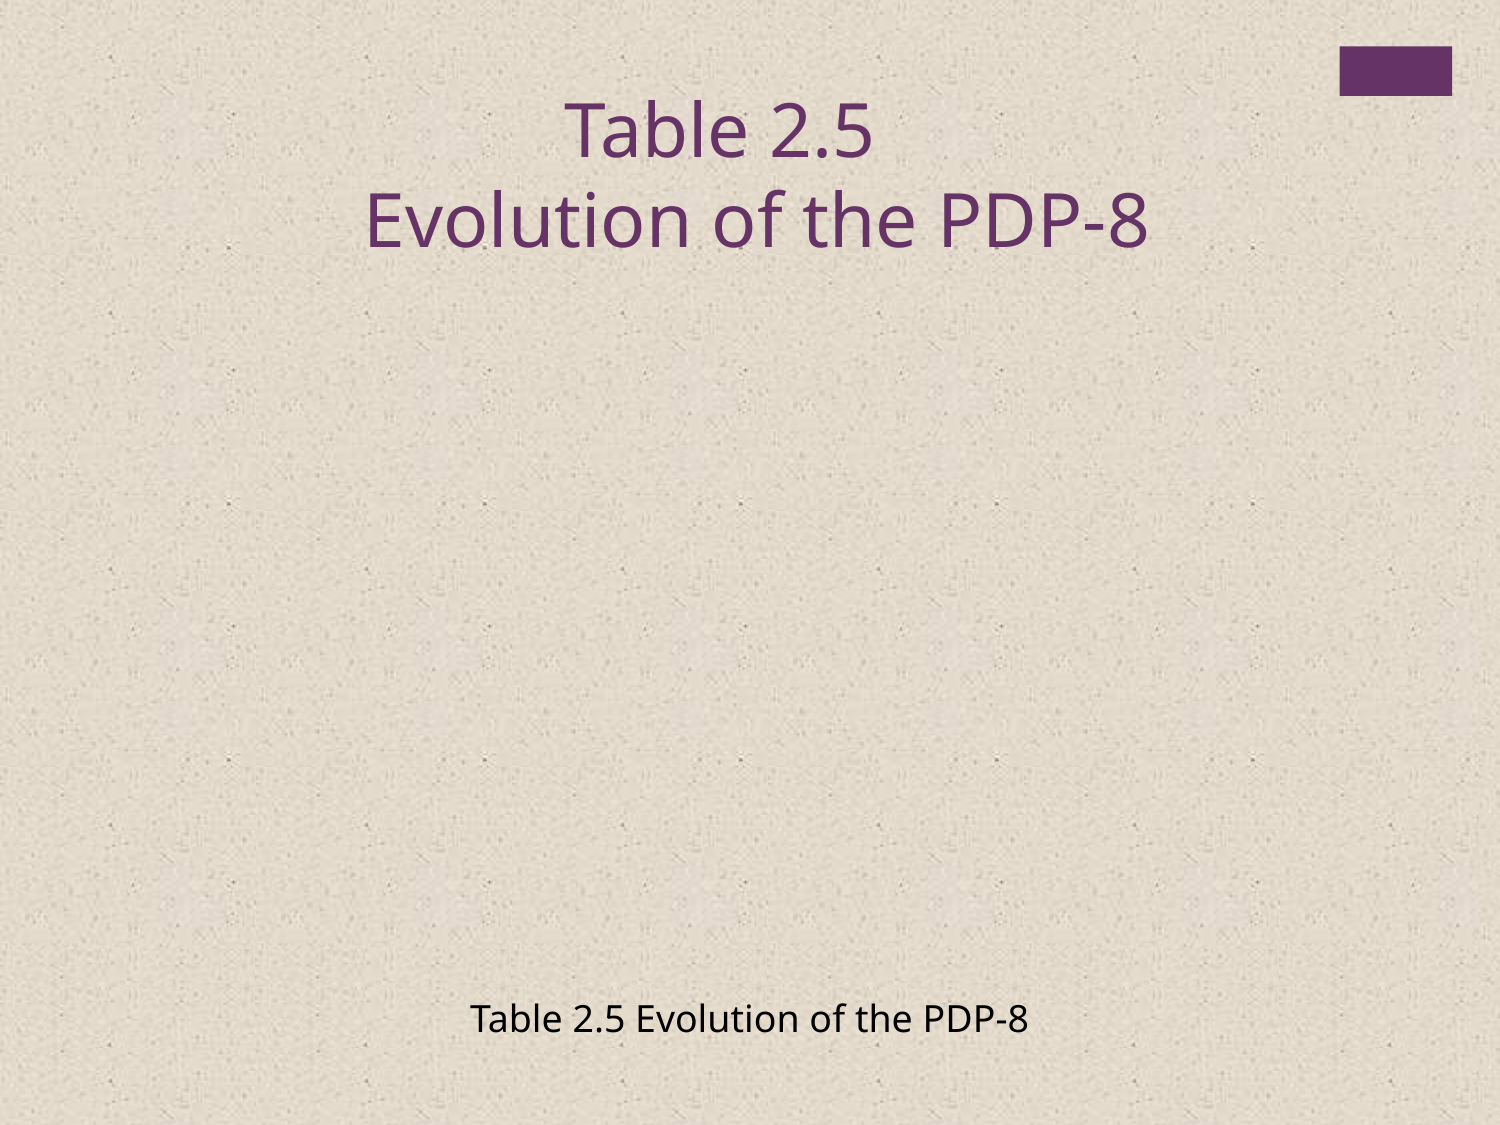

# Table 2.5 Evolution of the PDP-8
Table 2.5 Evolution of the PDP-8